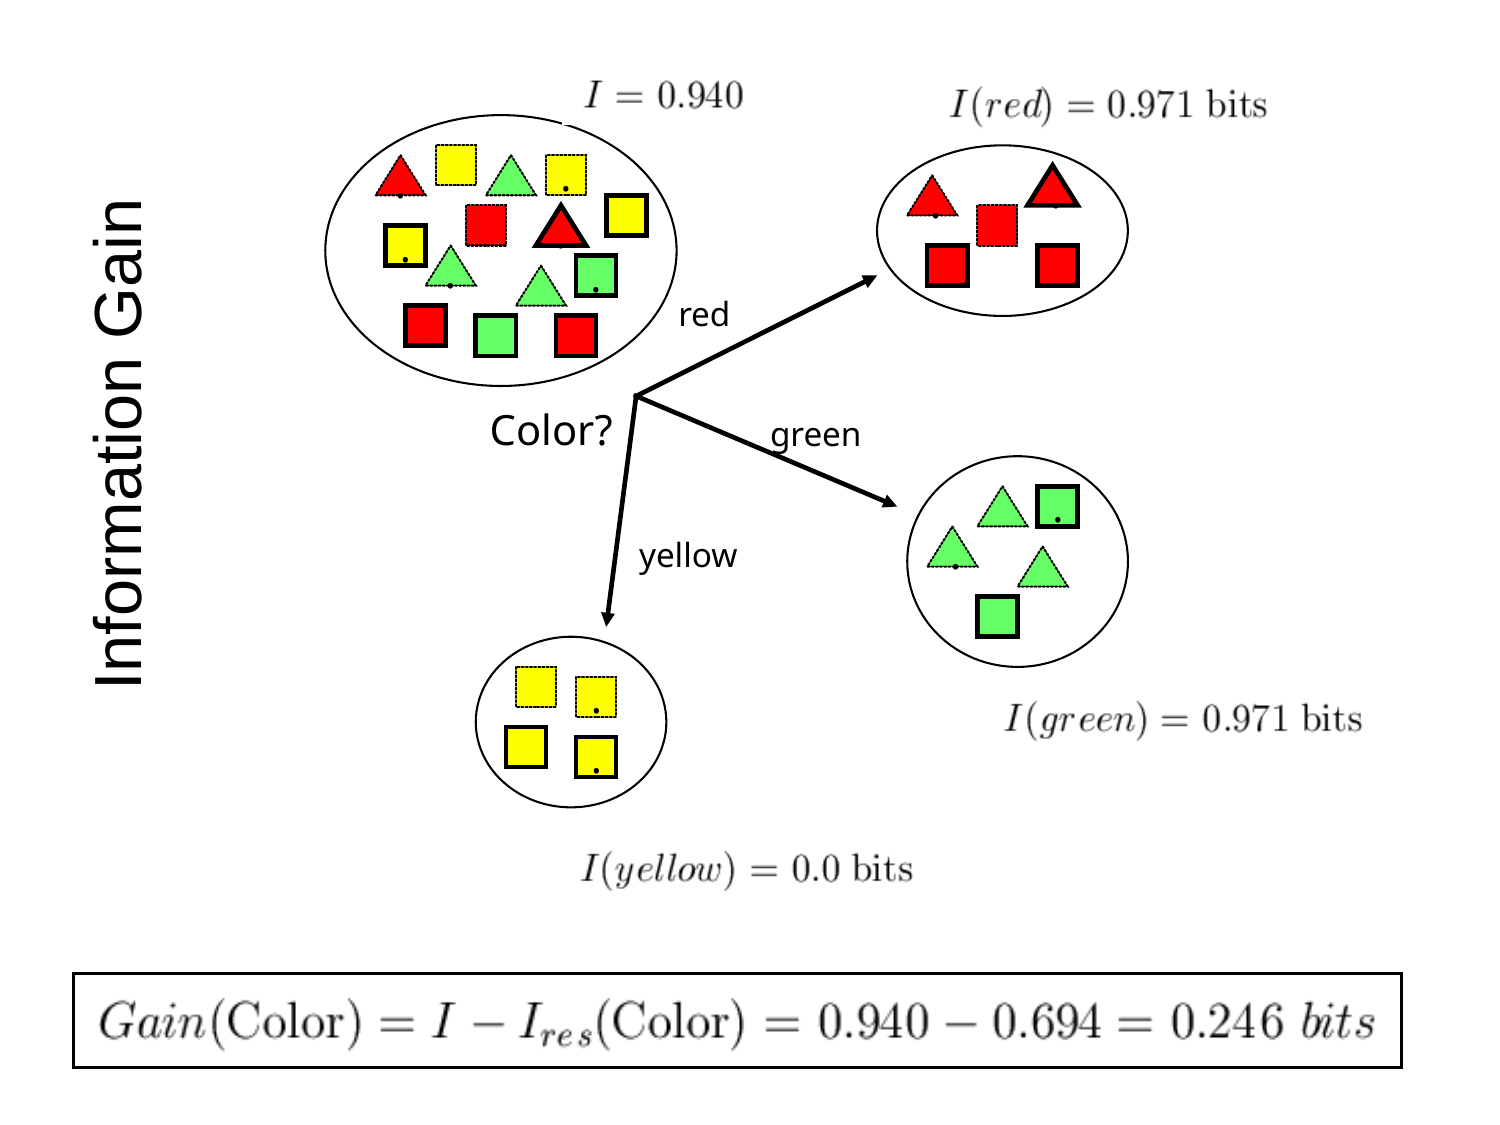

.
.
.
.
.
.
.
.
red
Color?
# Information Gain
green
.
.
yellow
.
.